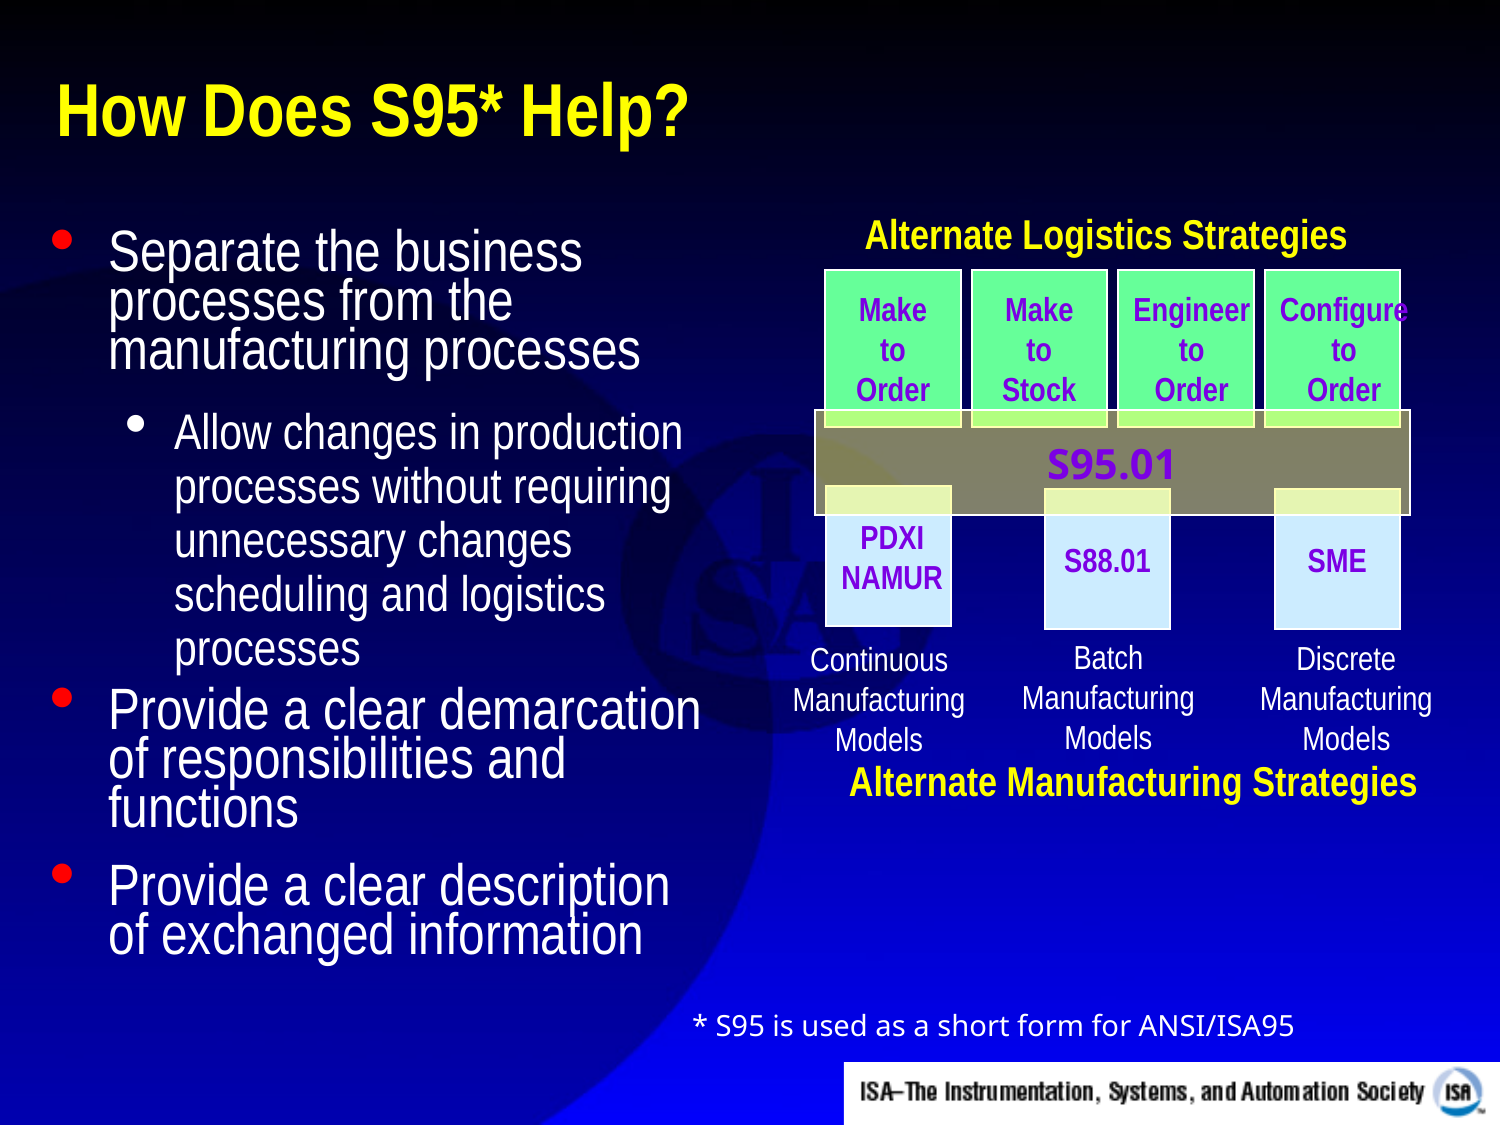

# How Does S95* Help?
Alternate Logistics Strategies
Separate the business processes from the manufacturing processes
Allow changes in production processes without requiring unnecessary changes scheduling and logistics processes
Provide a clear demarcation of responsibilities and functions
Provide a clear description of exchanged information
Make
to
Order
Make
to
Stock
Engineer
to
Order
Configure
to
Order
S95.01
PDXI
NAMUR
S88.01
SME
Batch
Manufacturing
Models
Discrete
Manufacturing
Models
Continuous
Manufacturing
Models
Alternate Manufacturing Strategies
* S95 is used as a short form for ANSI/ISA95